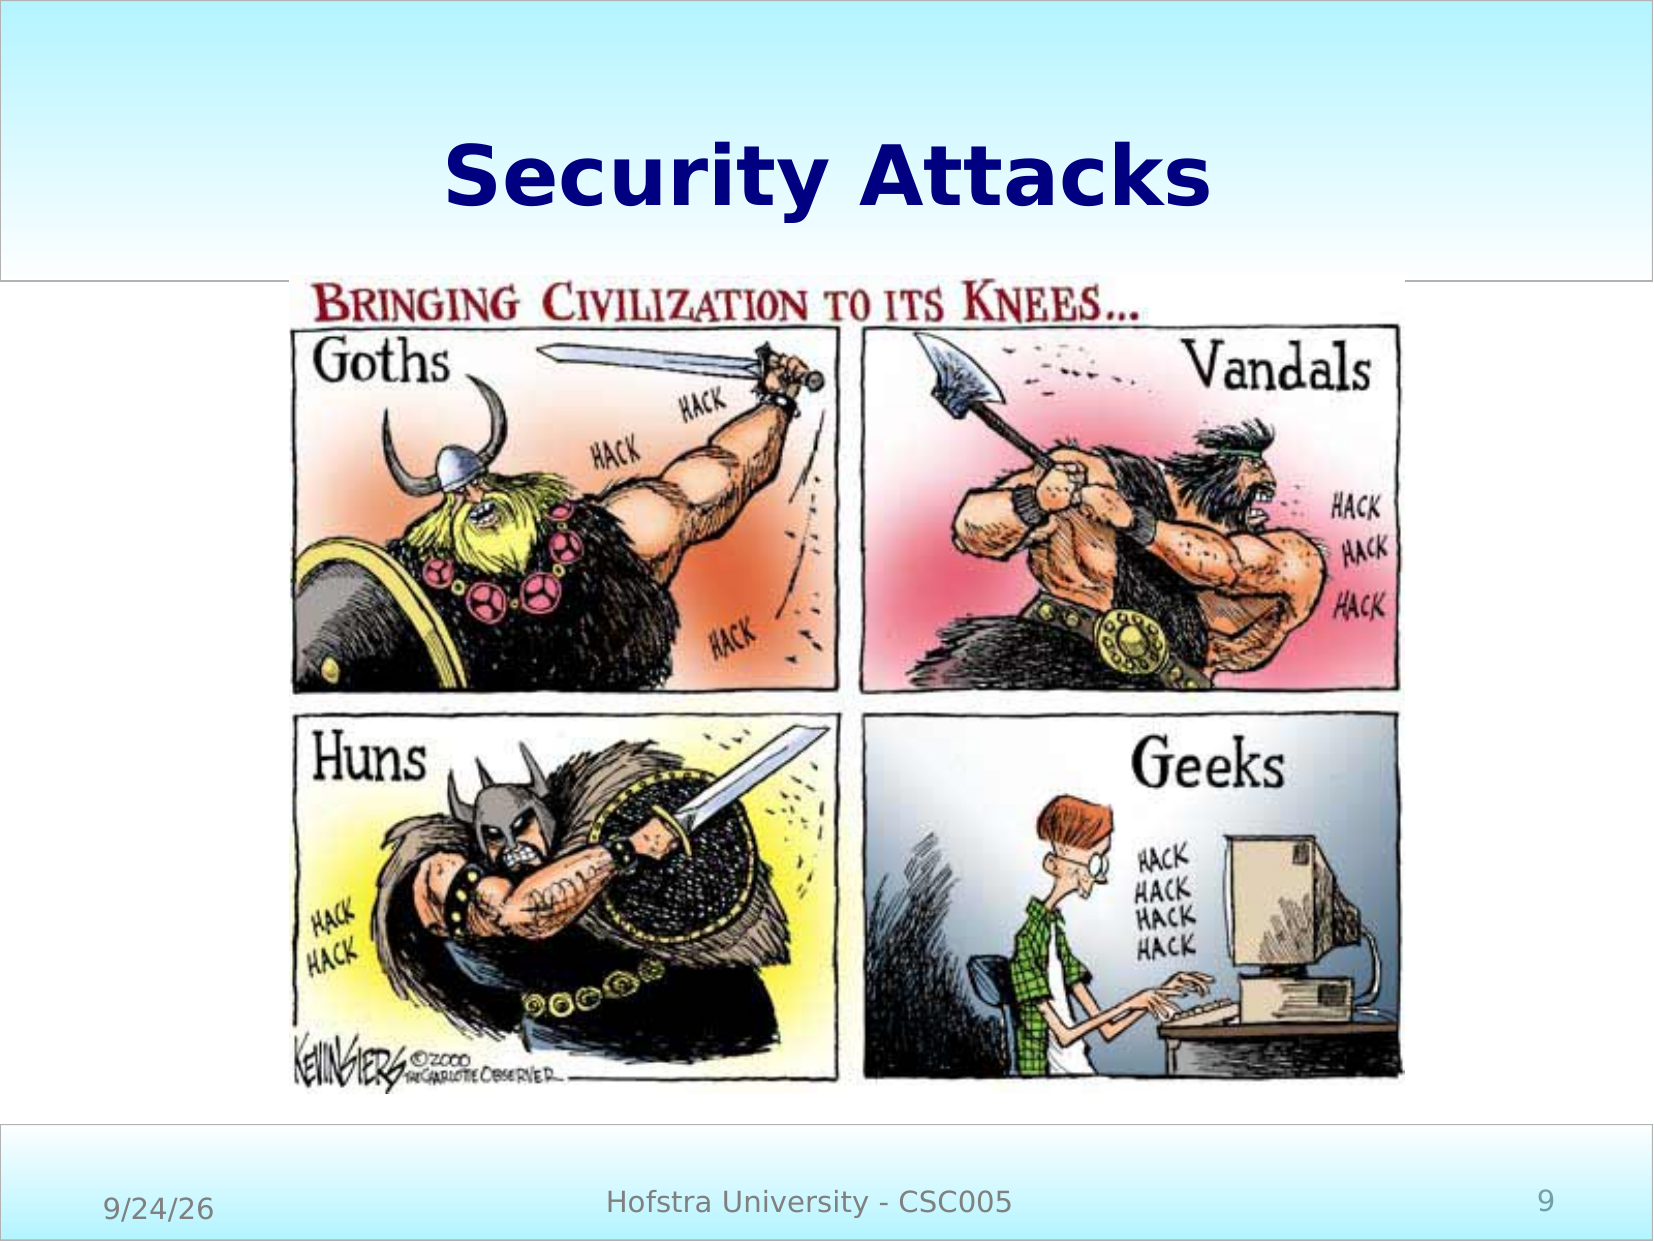

# Security Attacks
9
Hofstra University - CSC005